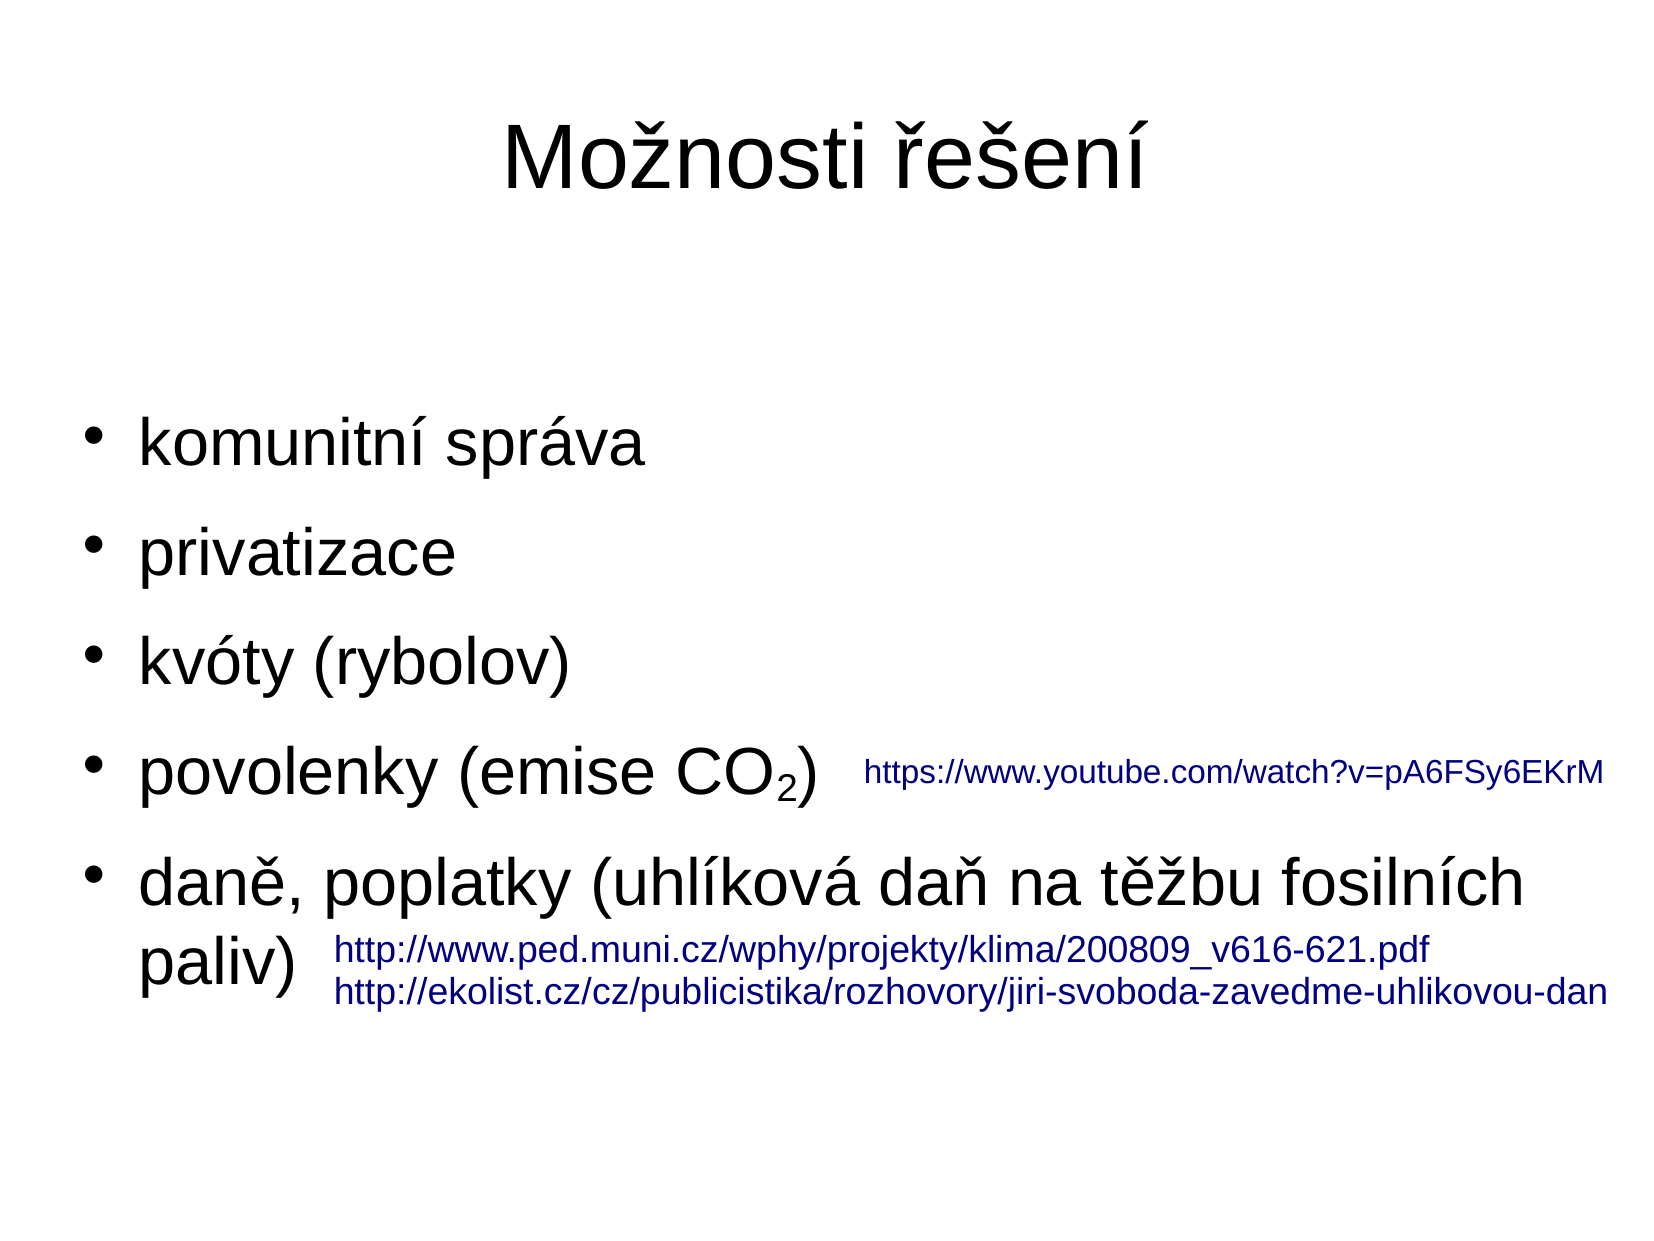

# Možnosti řešení
komunitní správa
privatizace
kvóty (rybolov)
povolenky (emise CO2)
daně, poplatky (uhlíková daň na těžbu fosilních paliv)
https://www.youtube.com/watch?v=pA6FSy6EKrM
http://www.ped.muni.cz/wphy/projekty/klima/200809_v616-621.pdf
http://ekolist.cz/cz/publicistika/rozhovory/jiri-svoboda-zavedme-uhlikovou-dan